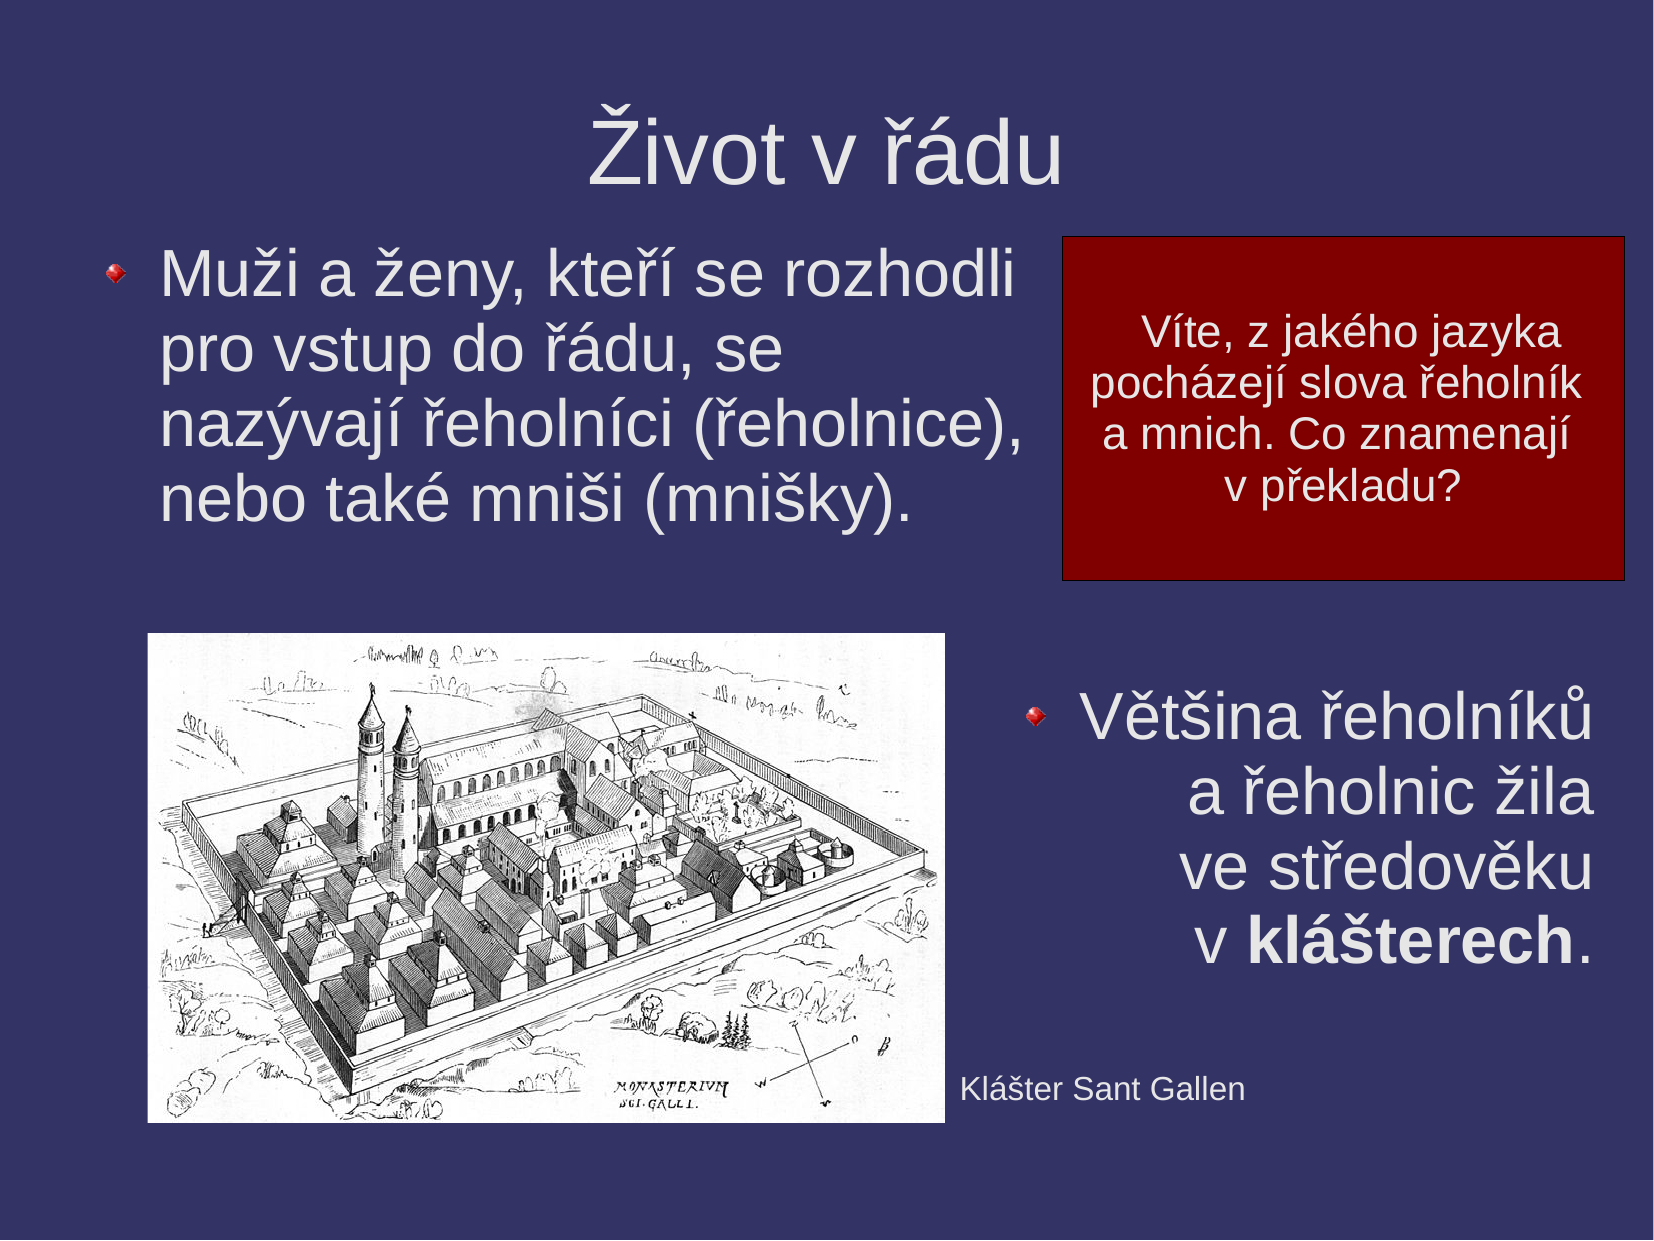

# Život v řádu
Muži a ženy, kteří se rozhodli pro vstup do řádu, se nazývají řeholníci (řeholnice), nebo také mniši (mnišky).
Víte, z jakého jazyka
pocházejí slova řeholník
a mnich. Co znamenají
v překladu?
Většina řeholníků a řeholnic žila ve středověku v klášterech.
Klášter Sant Gallen